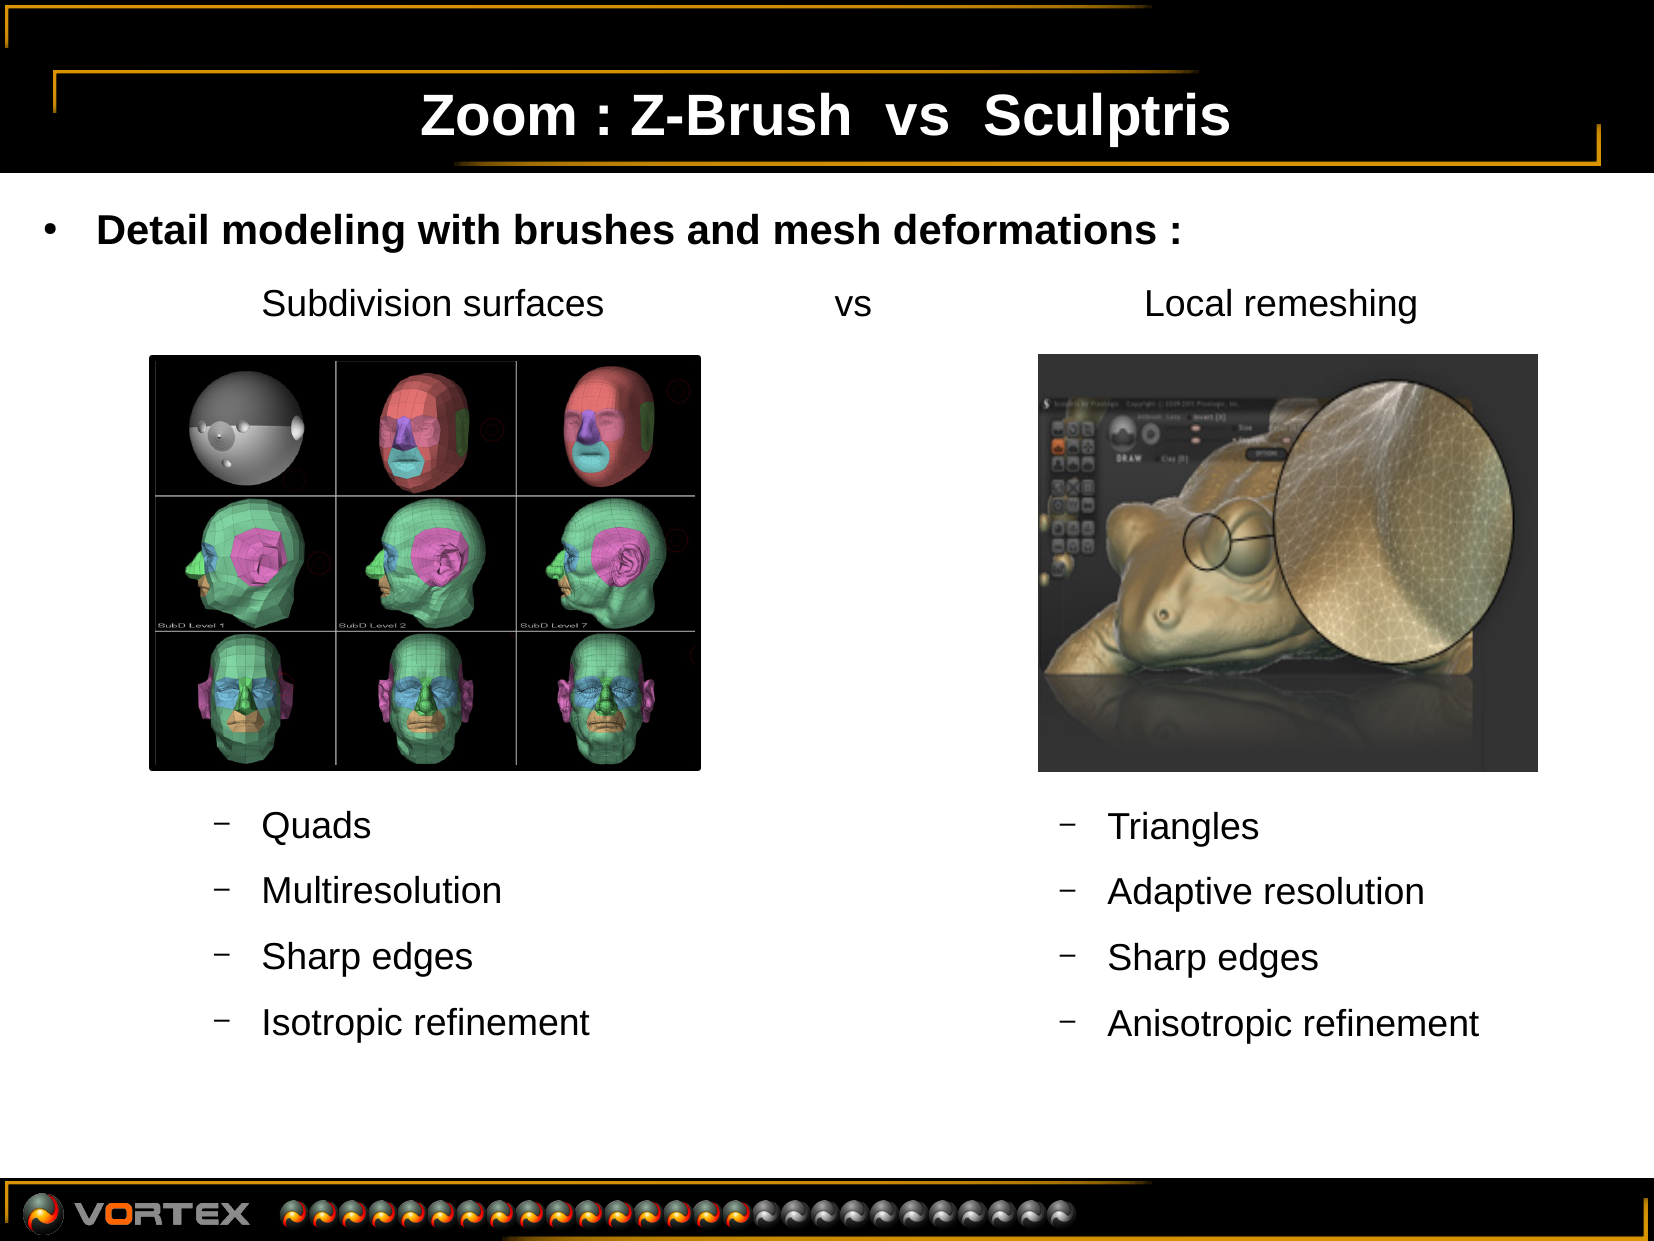

# Zoom : Z-Brush vs Sculptris
Detail modeling with brushes and mesh deformations :
Subdivision surfaces vs Local remeshing
Quads
Multiresolution
Sharp edges
Isotropic refinement
Triangles
Adaptive resolution
Sharp edges
Anisotropic refinement